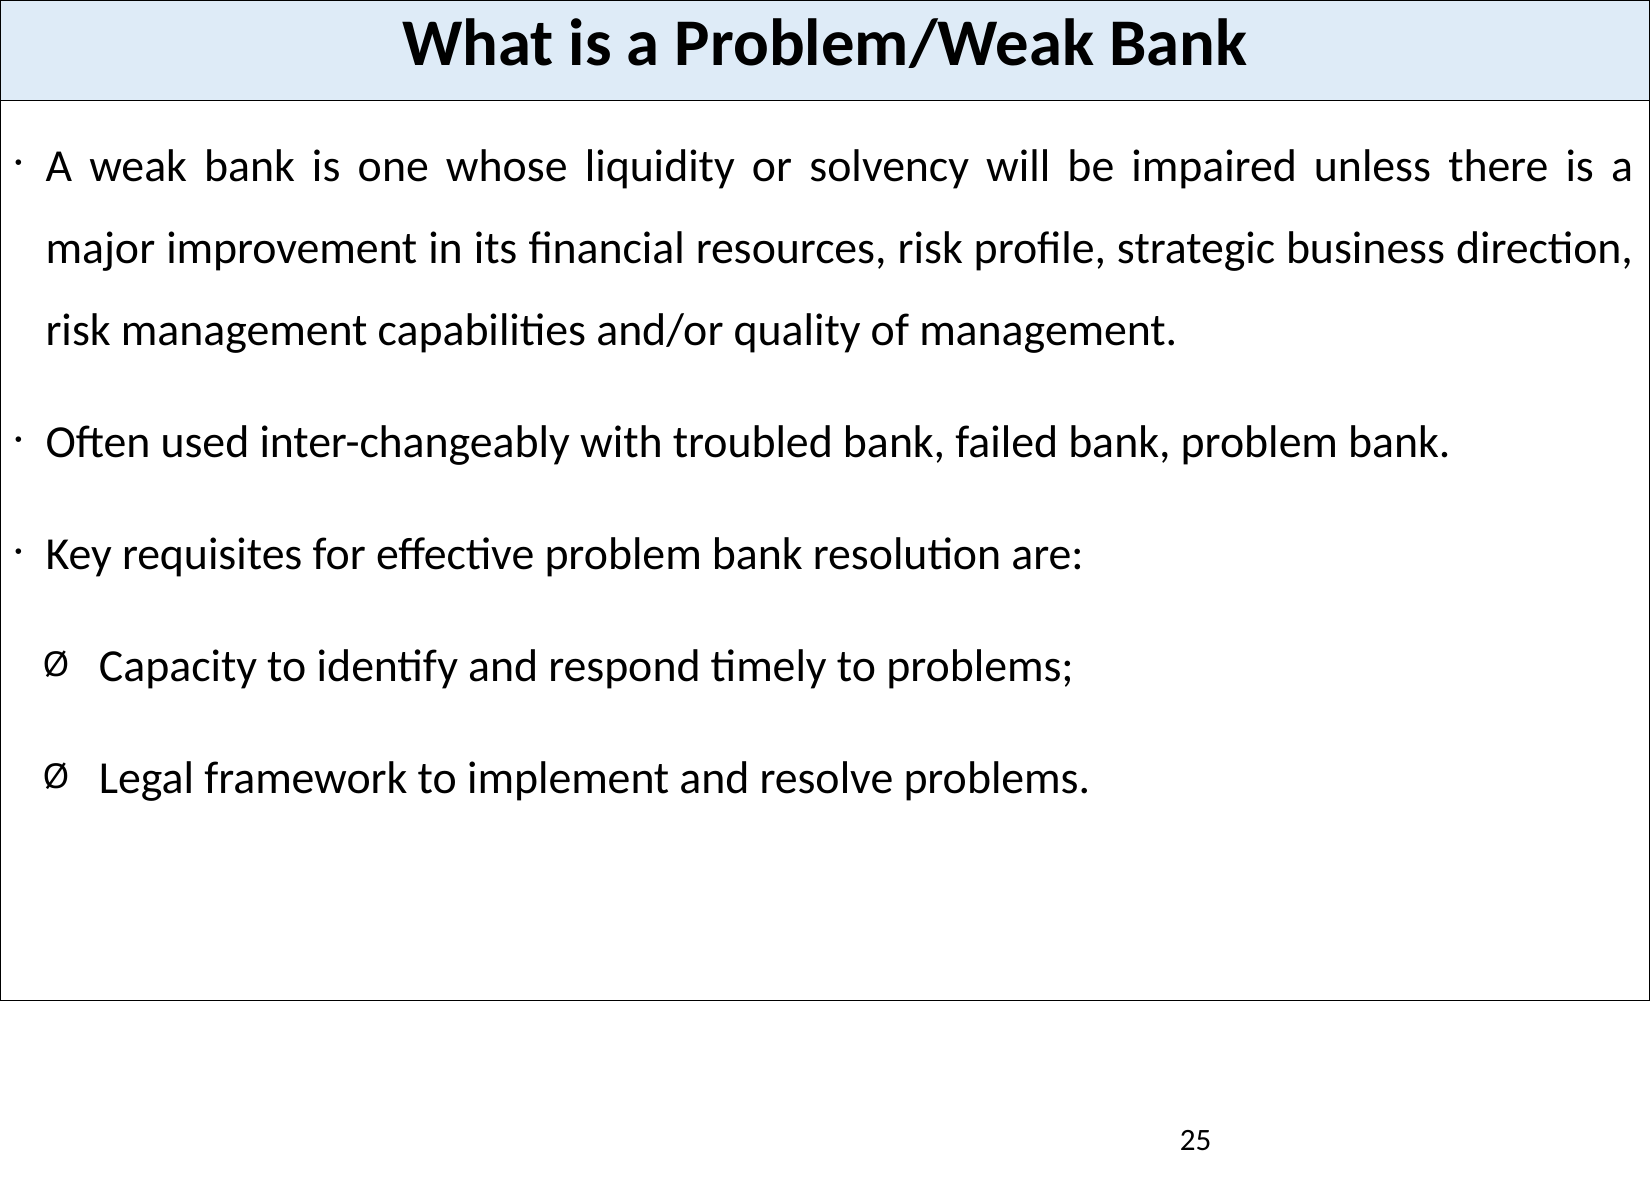

# What is a Problem/Weak Bank
A weak bank is one whose liquidity or solvency will be impaired unless there is a major improvement in its financial resources, risk profile, strategic business direction, risk management capabilities and/or quality of management.
Often used inter-changeably with troubled bank, failed bank, problem bank.
Key requisites for effective problem bank resolution are:
Capacity to identify and respond timely to problems;
Legal framework to implement and resolve problems.